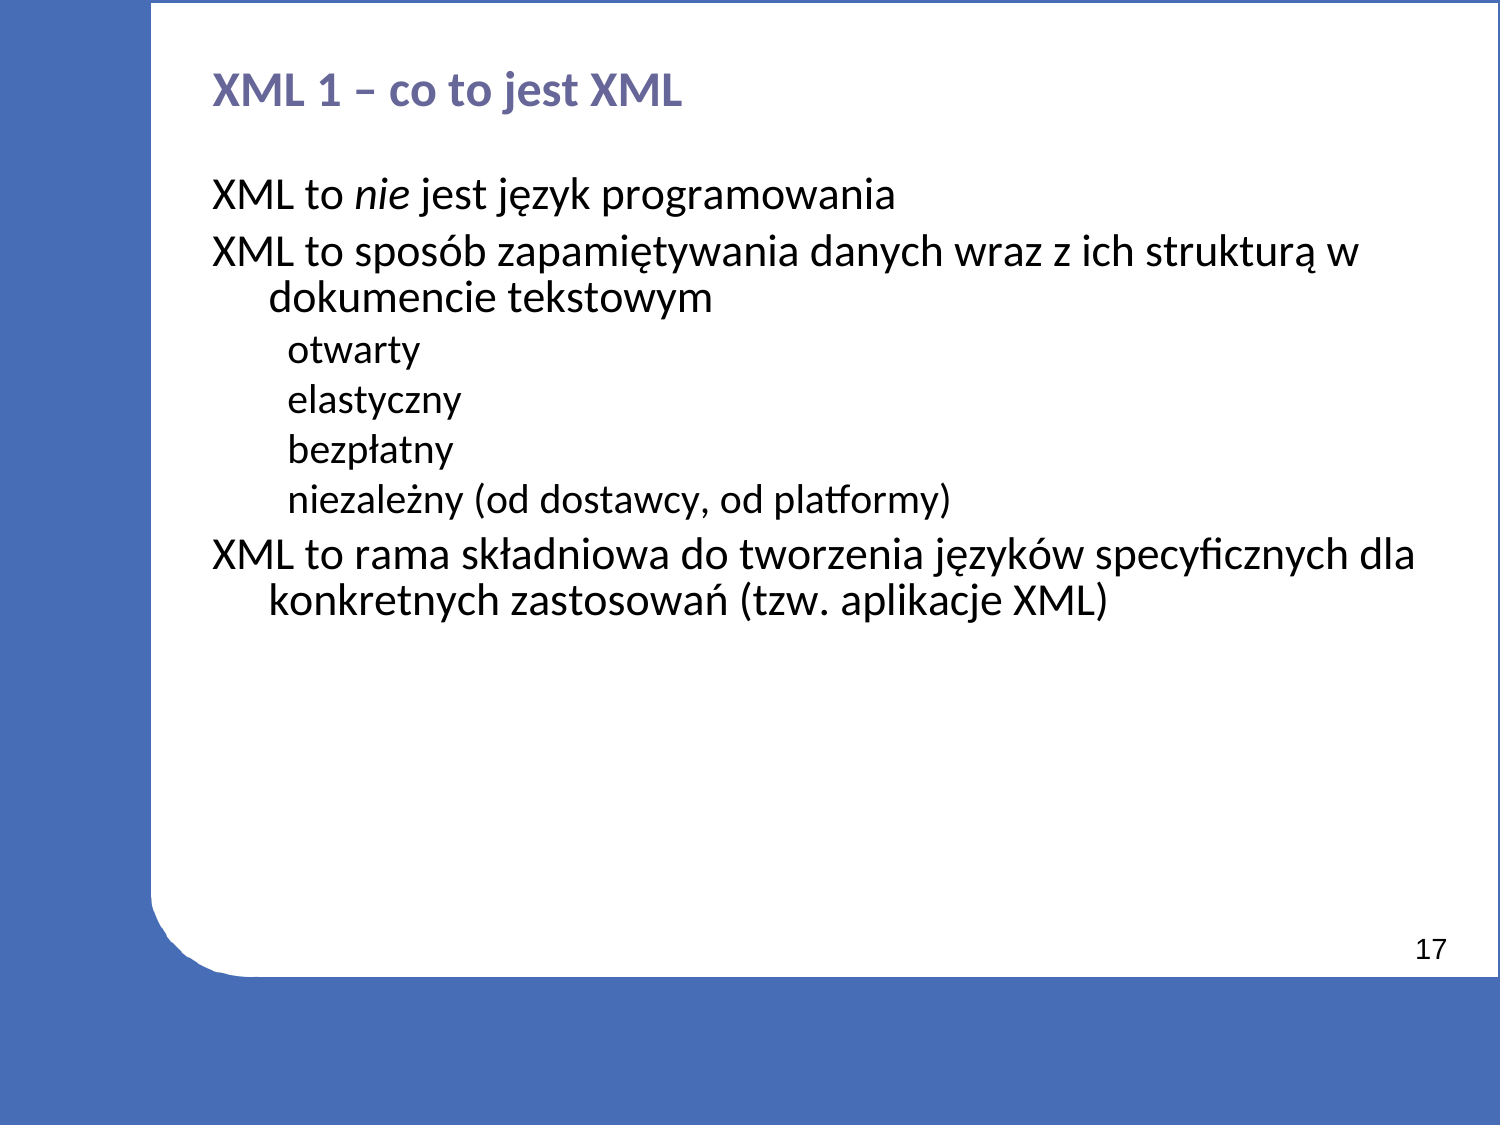

# XML 1 – co to jest XML
XML to nie jest język programowania
XML to sposób zapamiętywania danych wraz z ich strukturą w dokumencie tekstowym
otwarty
elastyczny
bezpłatny
niezależny (od dostawcy, od platformy)
XML to rama składniowa do tworzenia języków specyficznych dla konkretnych zastosowań (tzw. aplikacje XML)
17